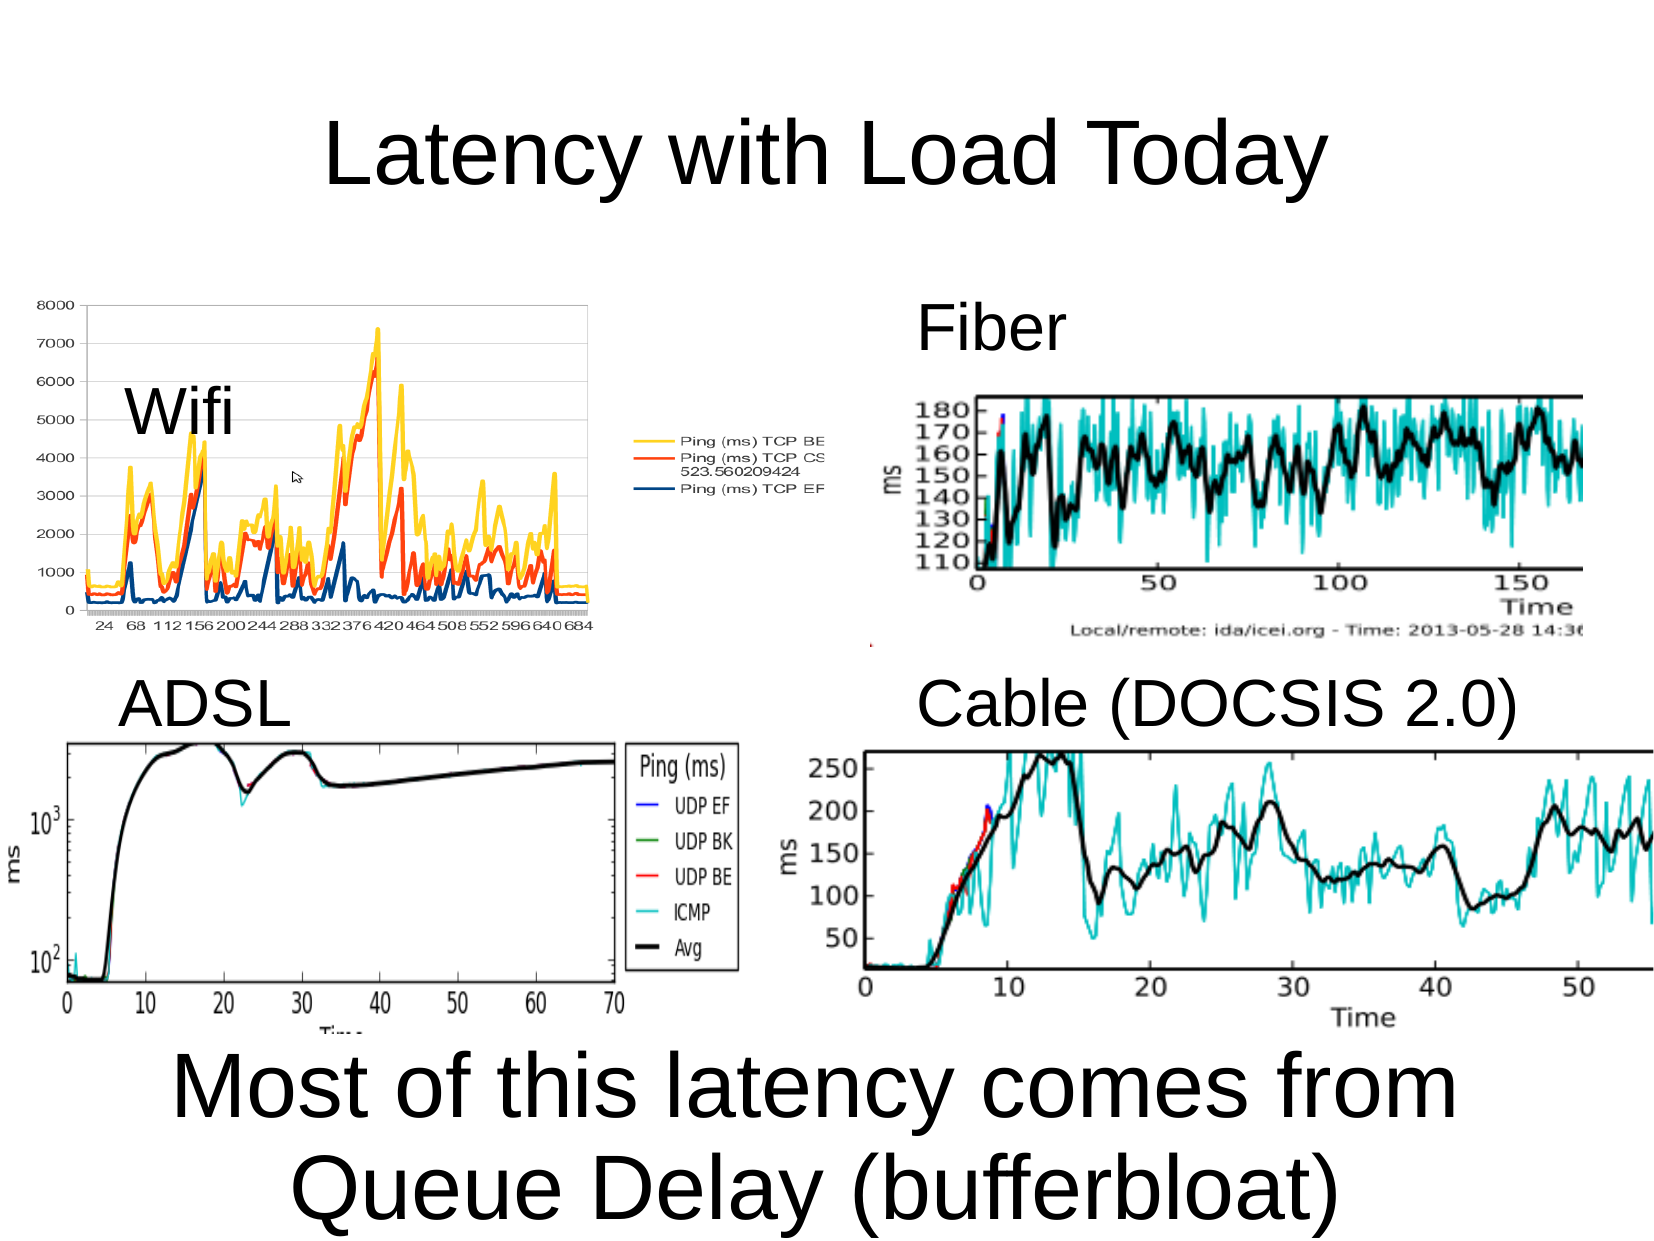

# Latency with Load Today
Wifi
Fiber
ADSL
Cable (DOCSIS 2.0)
Most of this latency comes from
Queue Delay (bufferbloat)